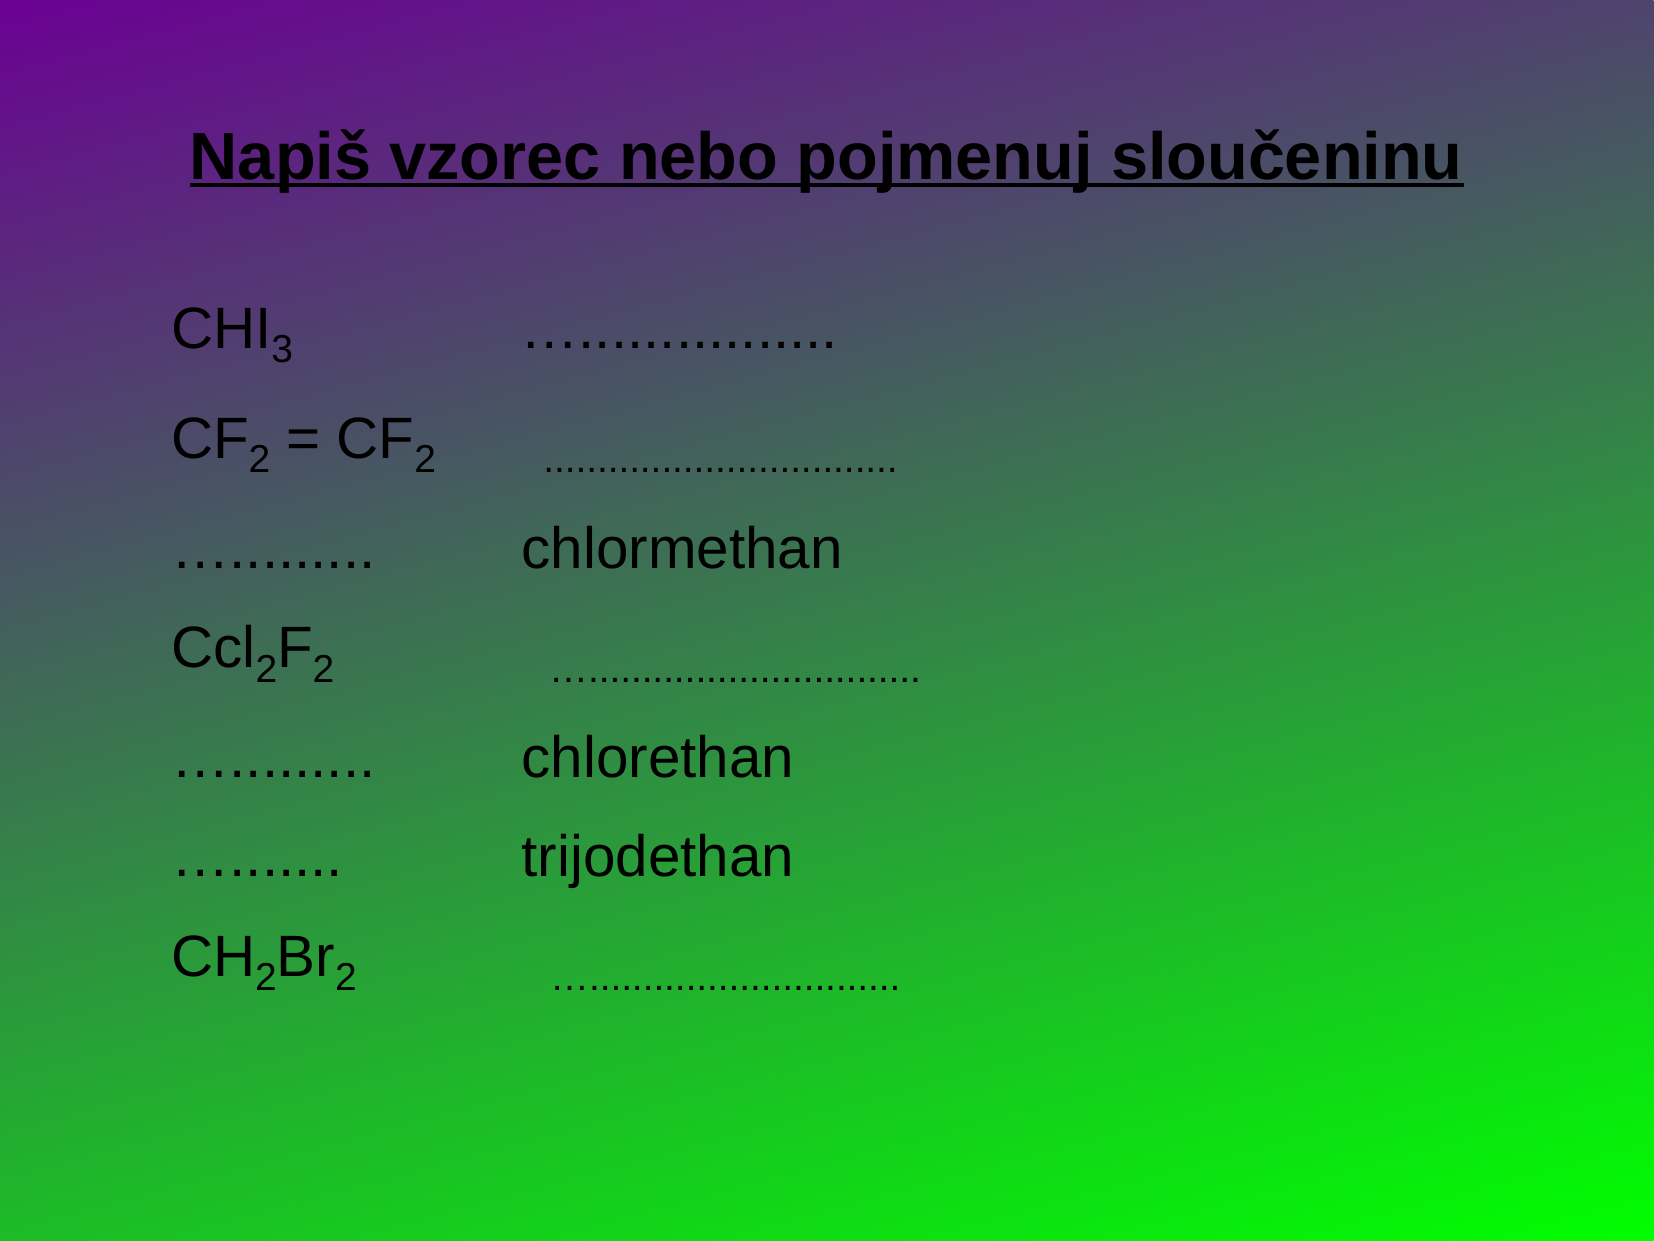

# Napiš vzorec nebo pojmenuj sloučeninu
CHI3 …................
CF2 = CF2 .................................
…......... chlormethan
Ccl2F2 …...............................
…......... chlorethan
…....... trijodethan
CH2Br2 ….............................